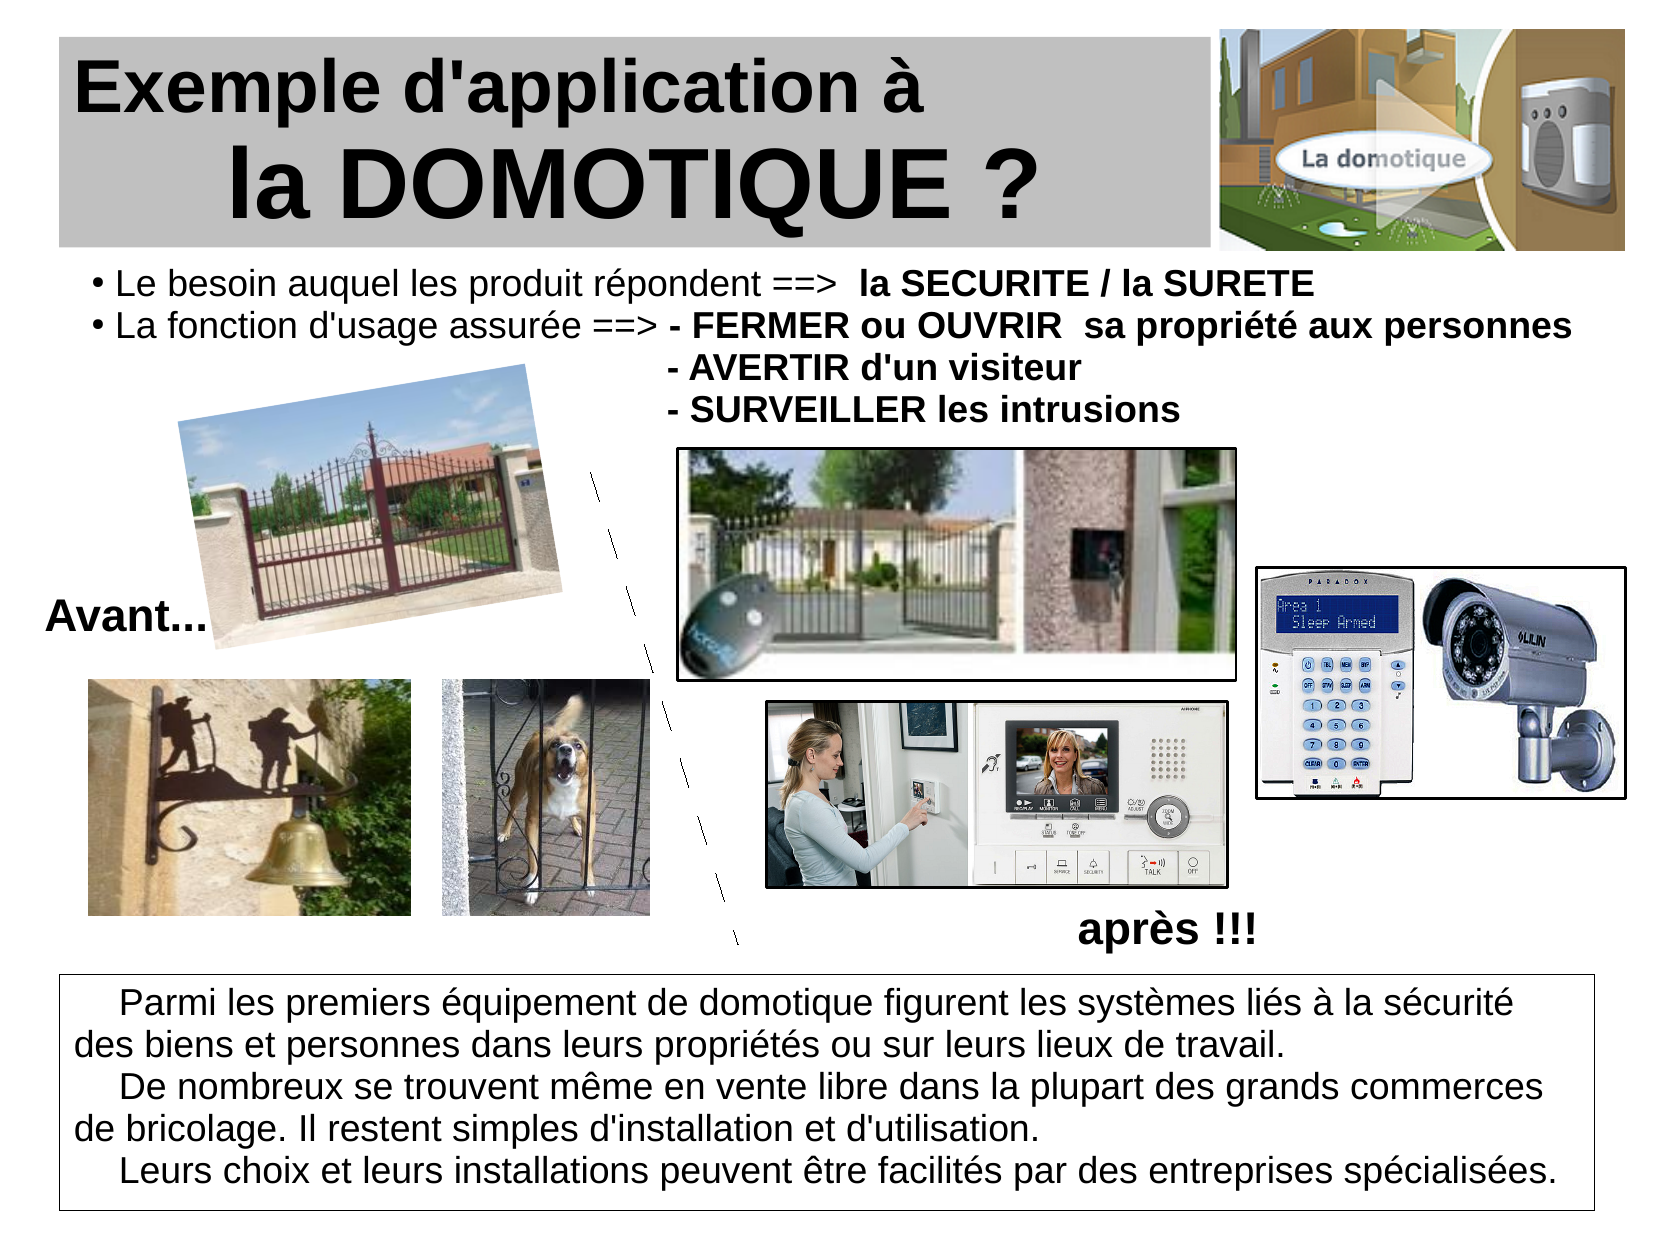

Exemple d'application à
la DOMOTIQUE ?
 Le besoin auquel les produit répondent ==> la SECURITE / la SURETE
 La fonction d'usage assurée ==> - FERMER ou OUVRIR sa propriété aux personnes
 - AVERTIR d'un visiteur
 - SURVEILLER les intrusions
Avant...
après !!!
Parmi les premiers équipement de domotique figurent les systèmes liés à la sécurité des biens et personnes dans leurs propriétés ou sur leurs lieux de travail.
De nombreux se trouvent même en vente libre dans la plupart des grands commerces de bricolage. Il restent simples d'installation et d'utilisation.
Leurs choix et leurs installations peuvent être facilités par des entreprises spécialisées.